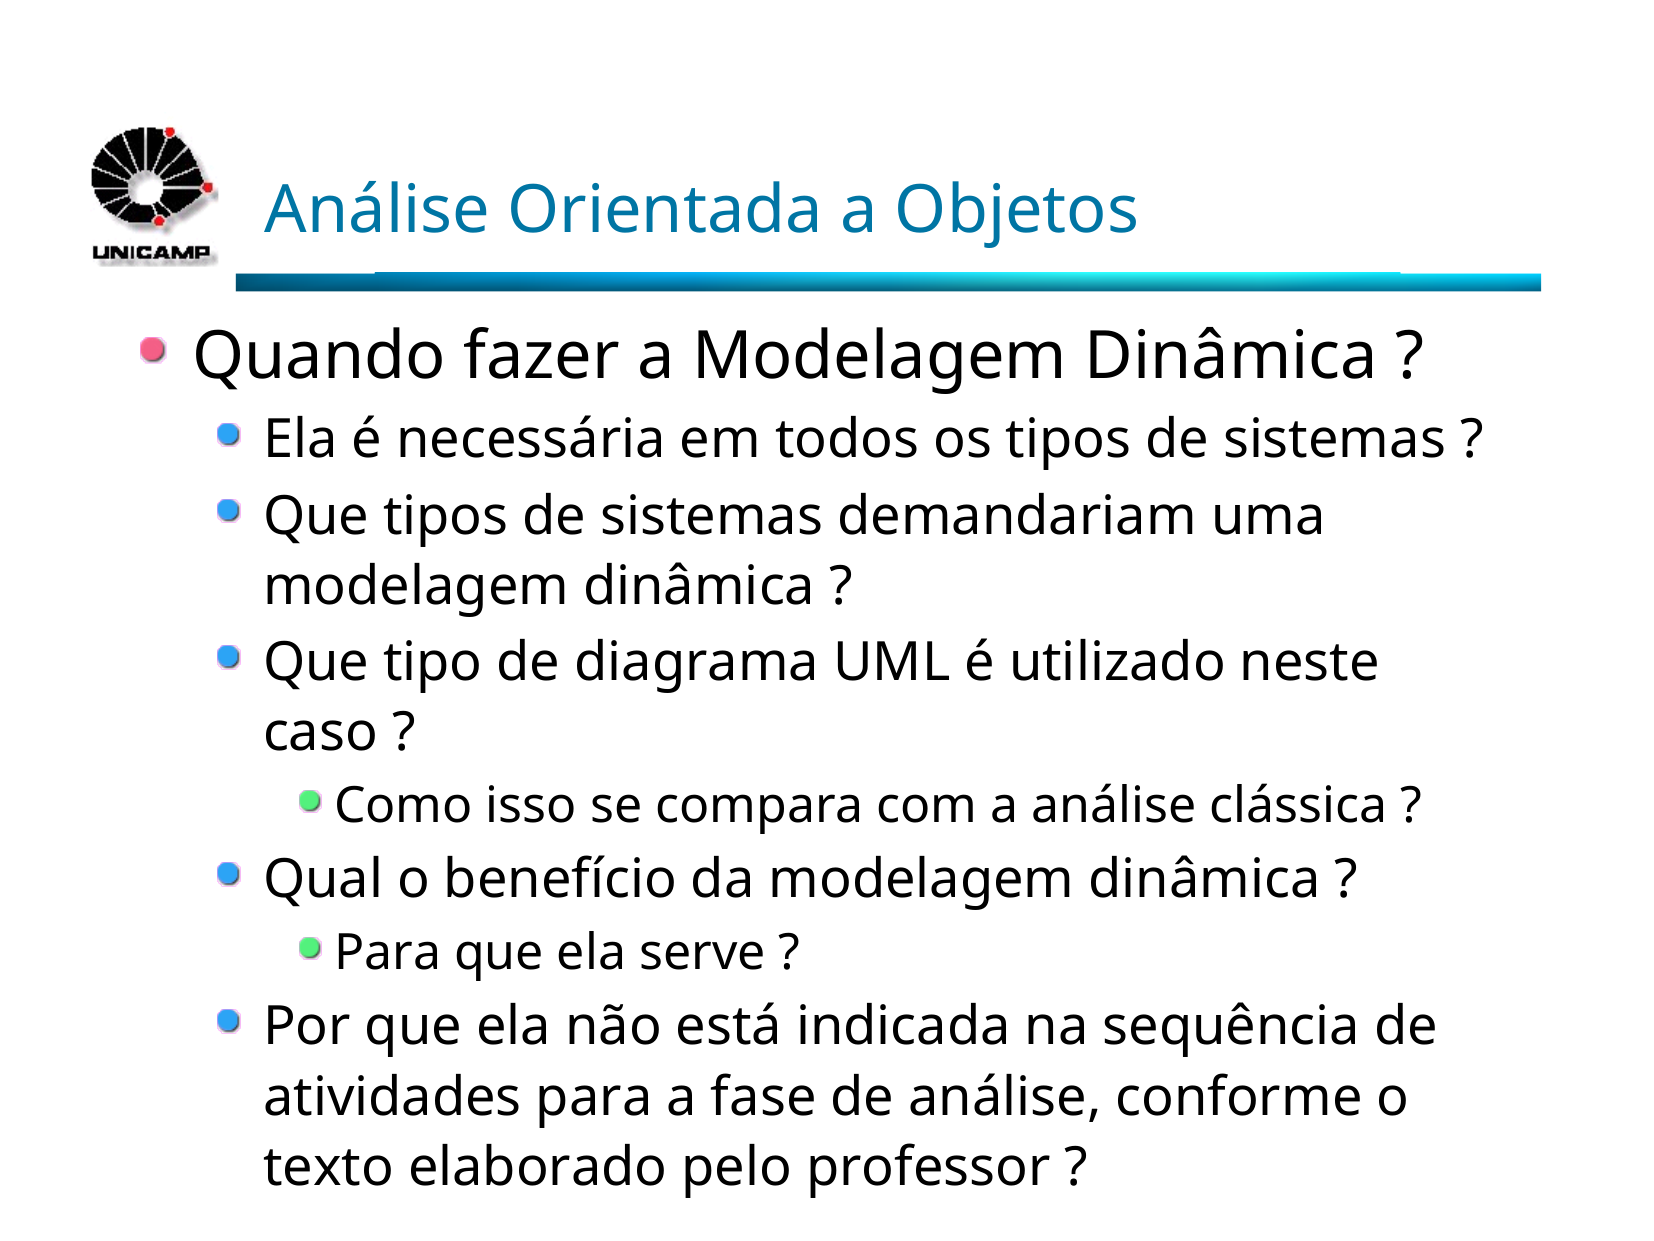

# Análise Orientada a Objetos
Quando fazer a Modelagem Dinâmica ?
Ela é necessária em todos os tipos de sistemas ?
Que tipos de sistemas demandariam uma modelagem dinâmica ?
Que tipo de diagrama UML é utilizado neste caso ?
Como isso se compara com a análise clássica ?
Qual o benefício da modelagem dinâmica ?
Para que ela serve ?
Por que ela não está indicada na sequência de atividades para a fase de análise, conforme o texto elaborado pelo professor ?